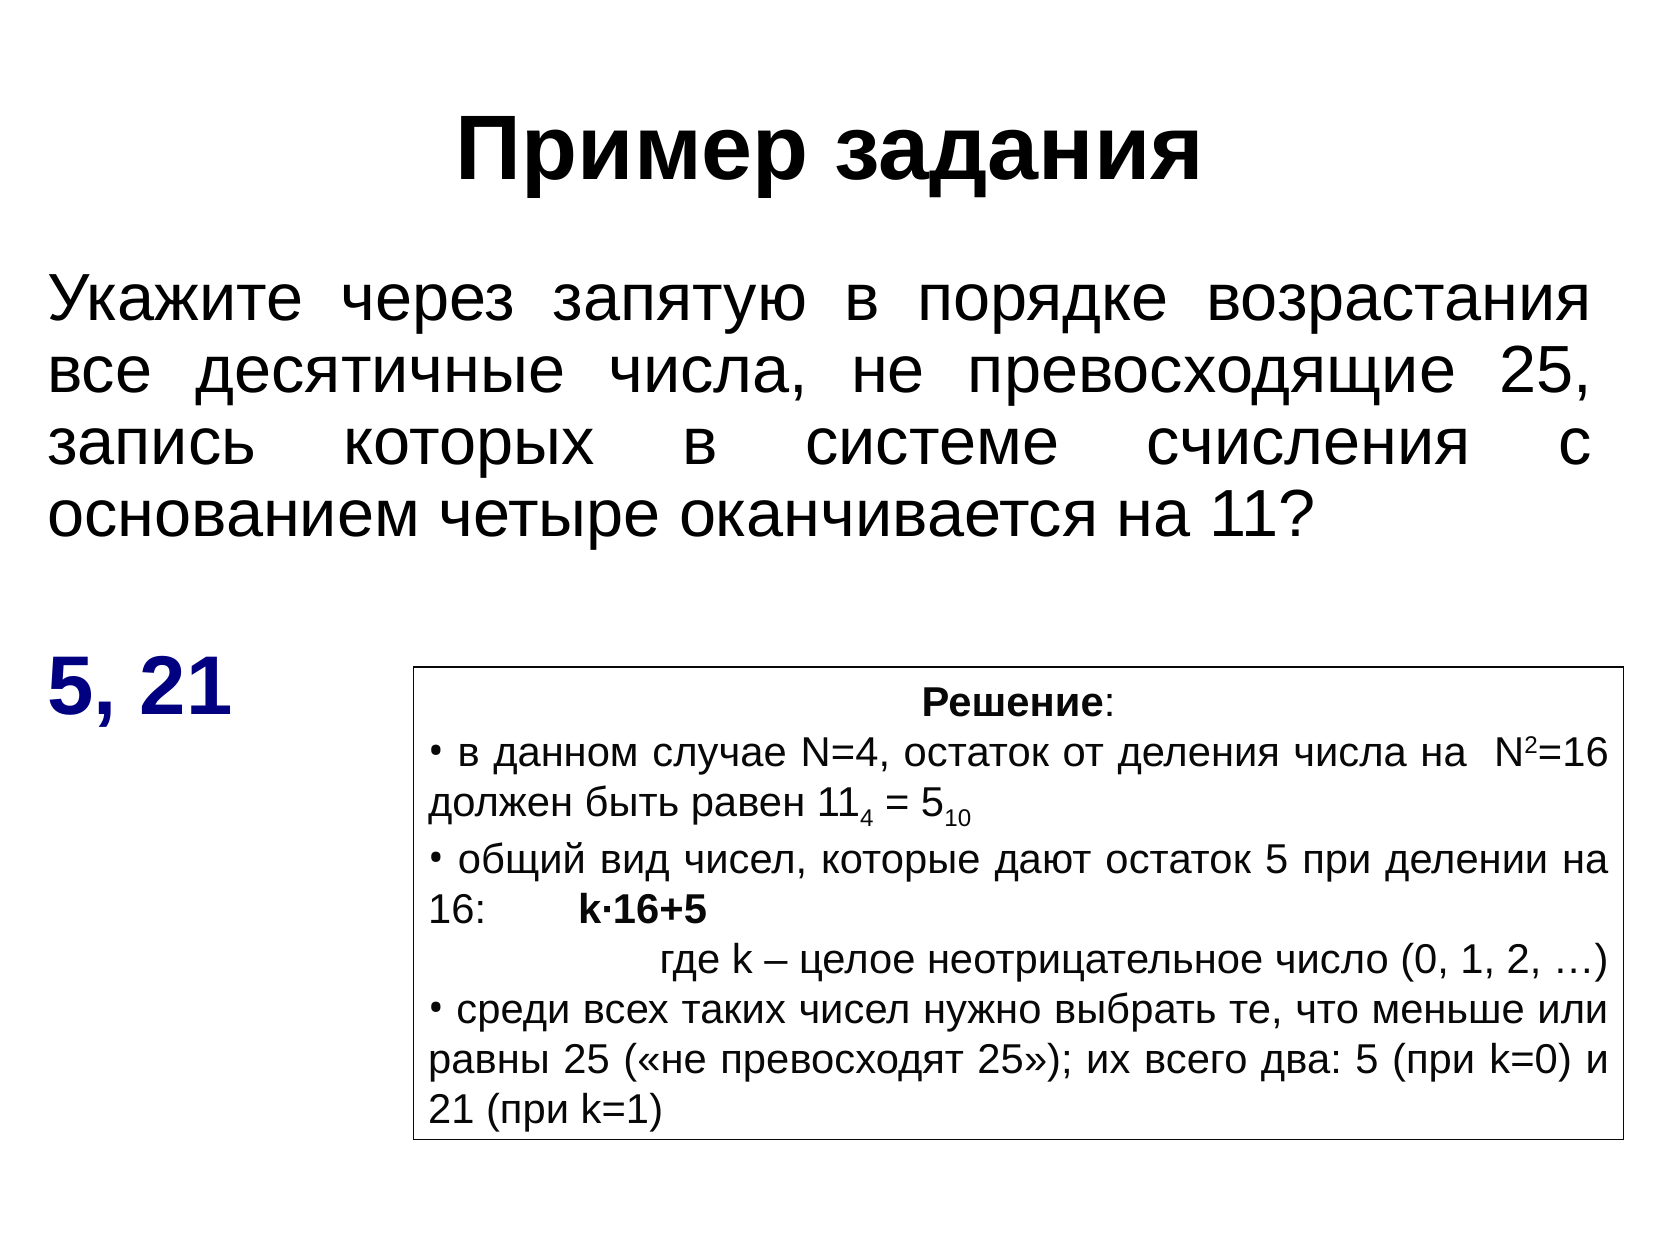

# Пример задания
Укажите через запятую в порядке возрастания все десятичные числа, не превосходящие 25, запись которых в системе счисления с основанием четыре оканчивается на 11?
5, 21
Решение:
 в данном случае N=4, остаток от деления числа на N2=16 должен быть равен 114 = 510
 общий вид чисел, которые дают остаток 5 при делении на 16:	k∙16+5
где k – целое неотрицательное число (0, 1, 2, …)
 среди всех таких чисел нужно выбрать те, что меньше или равны 25 («не превосходят 25»); их всего два: 5 (при k=0) и 21 (при k=1)